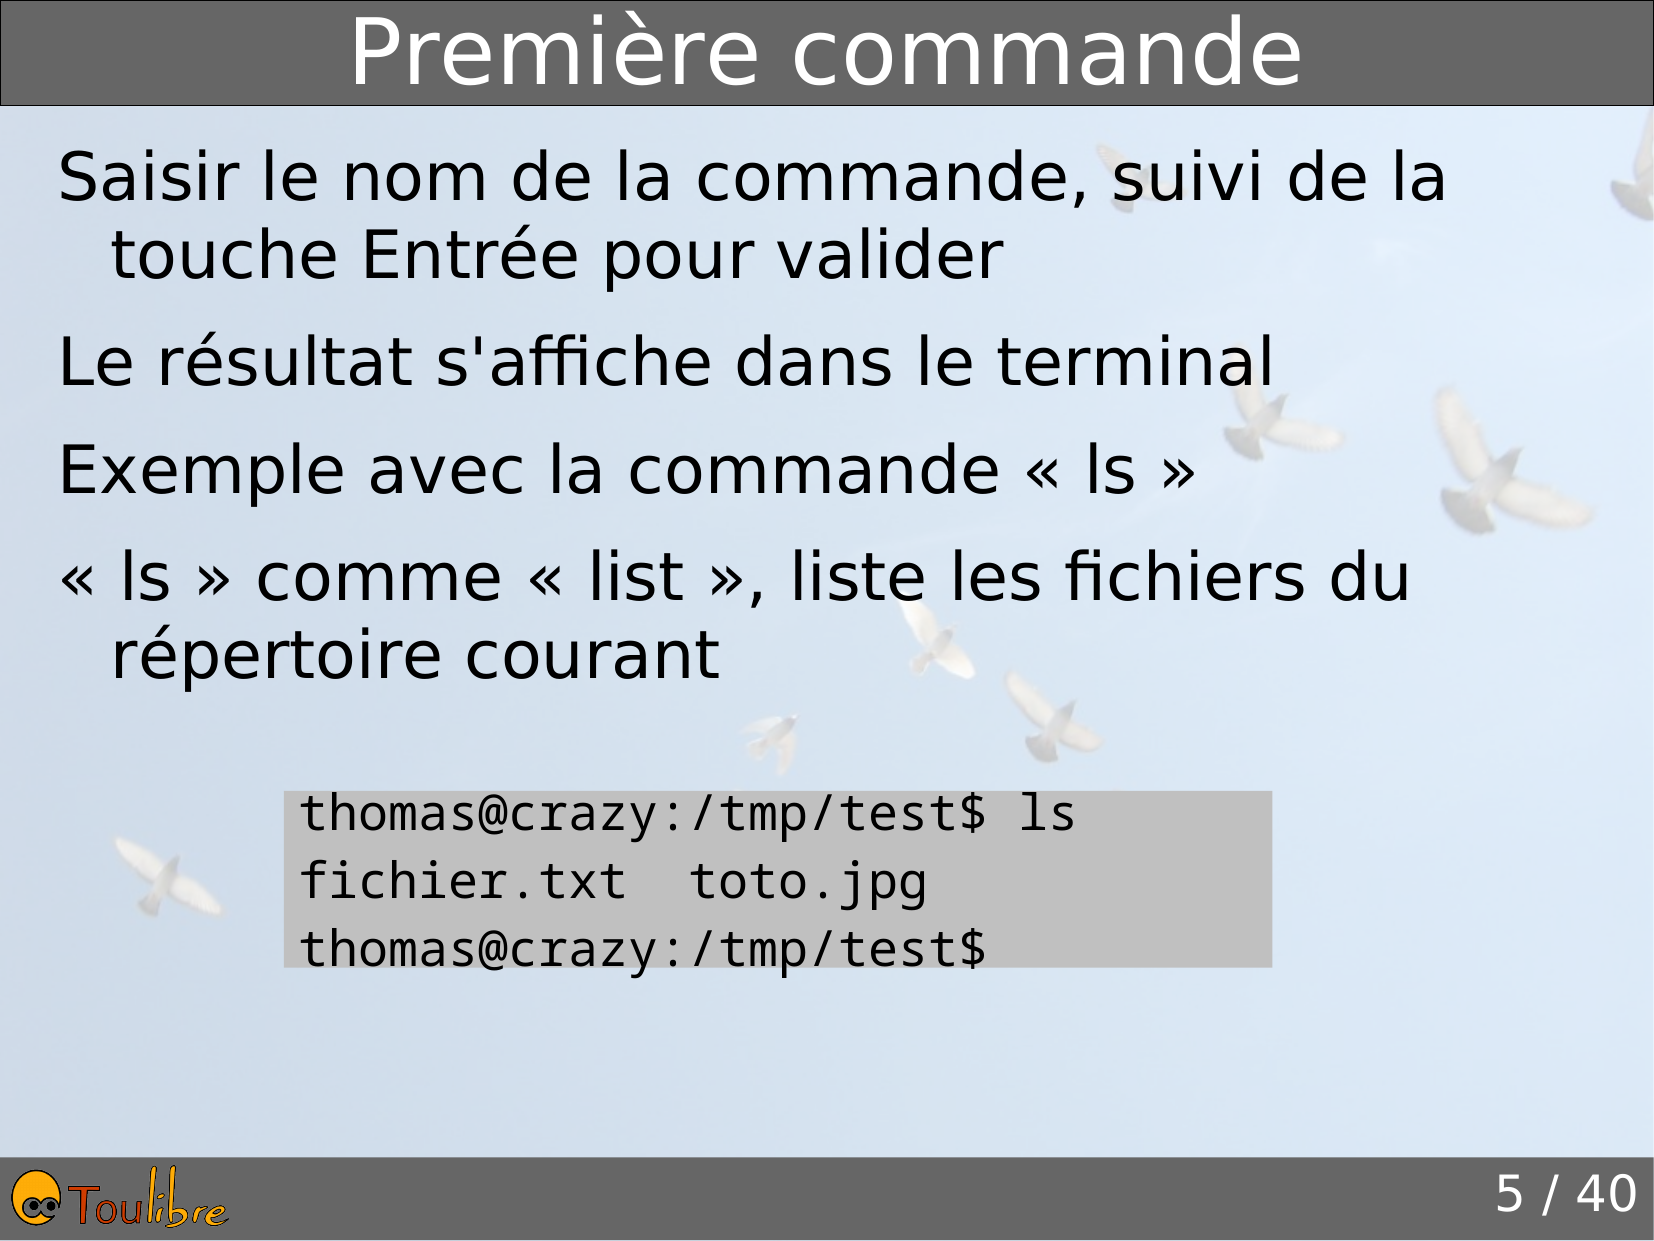

# Première commande
Saisir le nom de la commande, suivi de la touche Entrée pour valider
Le résultat s'affiche dans le terminal
Exemple avec la commande « ls »
« ls » comme « list », liste les fichiers du répertoire courant
thomas@crazy:/tmp/test$ ls
fichier.txt toto.jpg
thomas@crazy:/tmp/test$